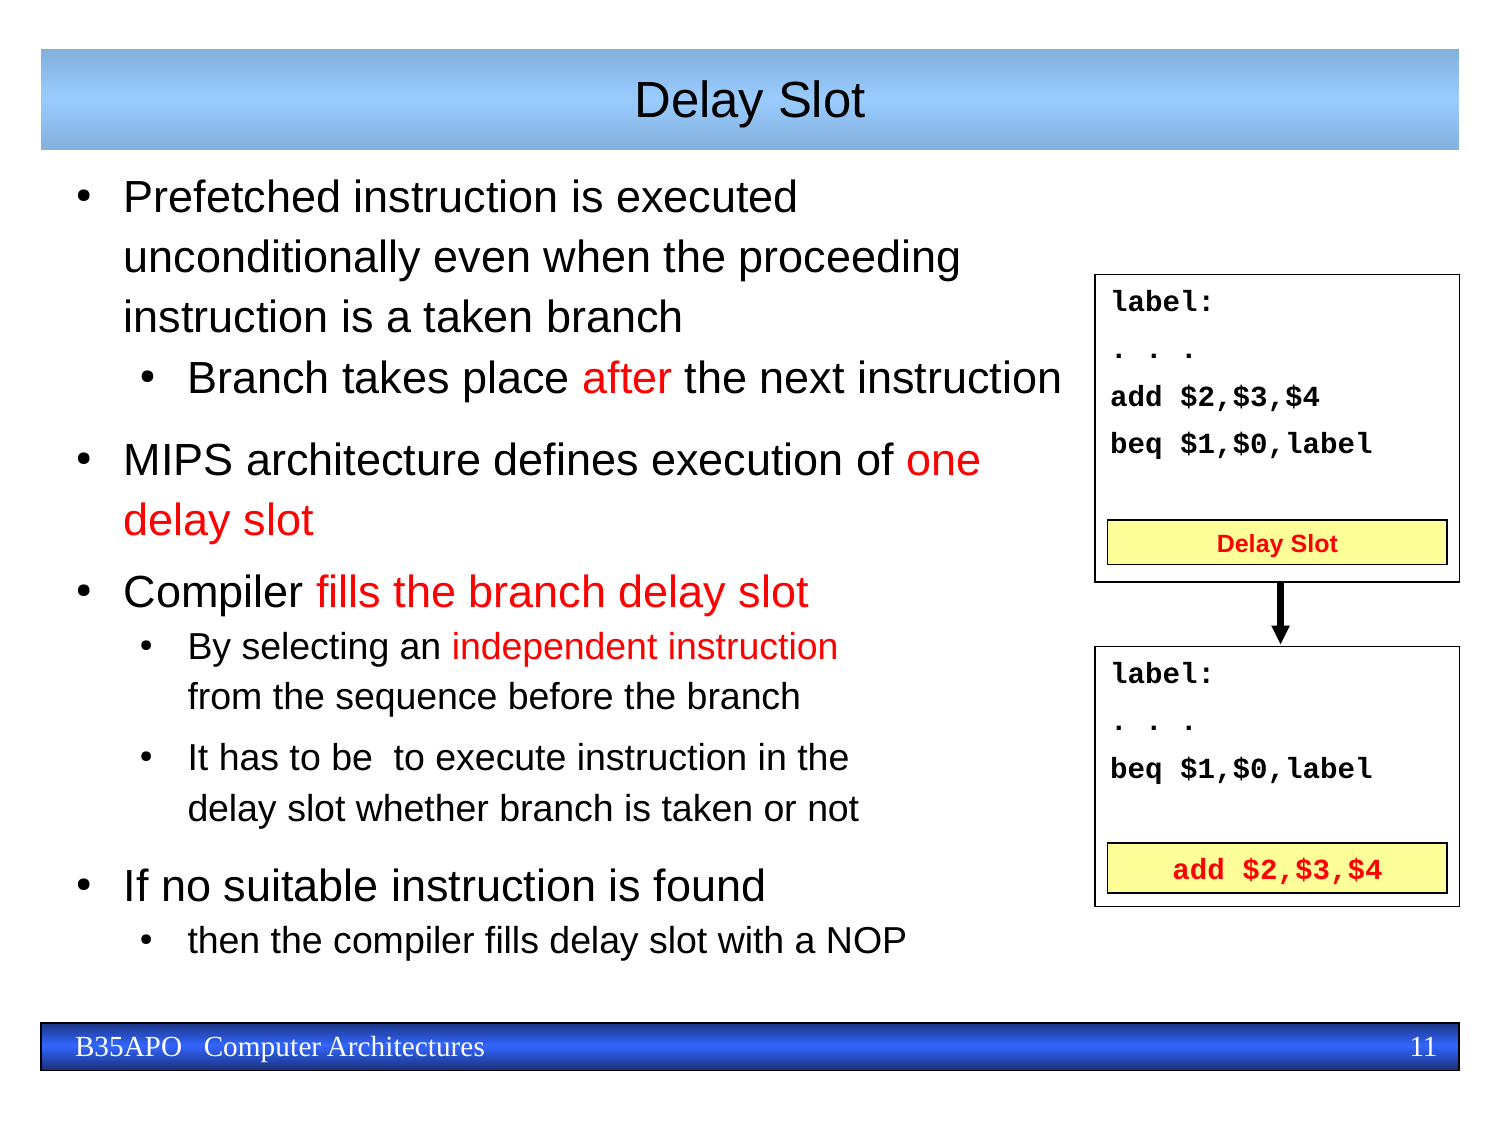

# Delay Slot
Prefetched instruction is executed unconditionally even when the proceeding instruction is a taken branch
Branch takes place after the next instruction
MIPS architecture defines execution of one delay slot
Compiler fills the branch delay slot
By selecting an independent instruction
from the sequence before the branch
It has to be to execute instruction in the
delay slot whether branch is taken or not
If no suitable instruction is found
then the compiler fills delay slot with a NOP
label:
. . .
add $2,$3,$4
beq $1,$0,label
Delay Slot
label:
. . .
beq $1,$0,label
add $2,$3,$4
B35APO Computer Architectures
11